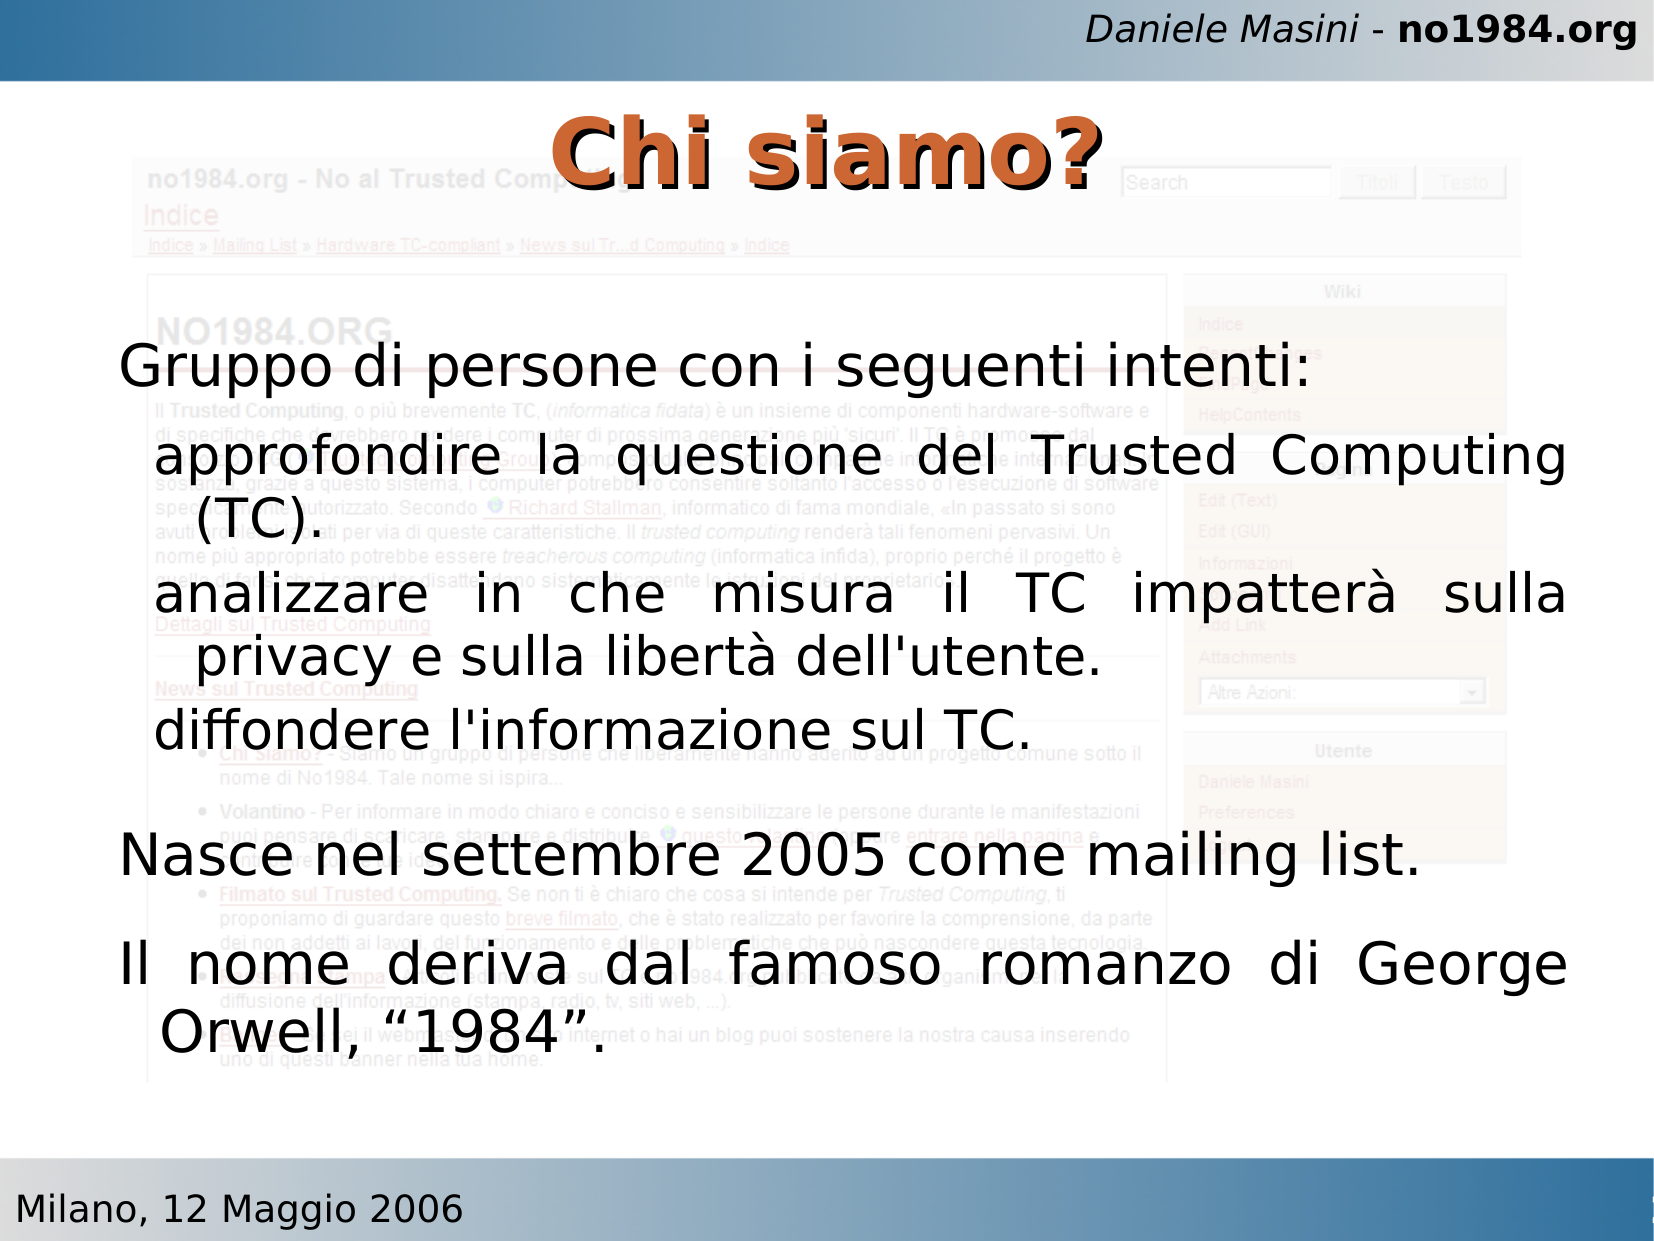

Daniele Masini - no1984.org
# Chi siamo?
Gruppo di persone con i seguenti intenti:
approfondire la questione del Trusted Computing (TC).
analizzare in che misura il TC impatterà sulla privacy e sulla libertà dell'utente.
diffondere l'informazione sul TC.
Nasce nel settembre 2005 come mailing list.
Il nome deriva dal famoso romanzo di George Orwell, “1984”.
Milano, 12 Maggio 2006